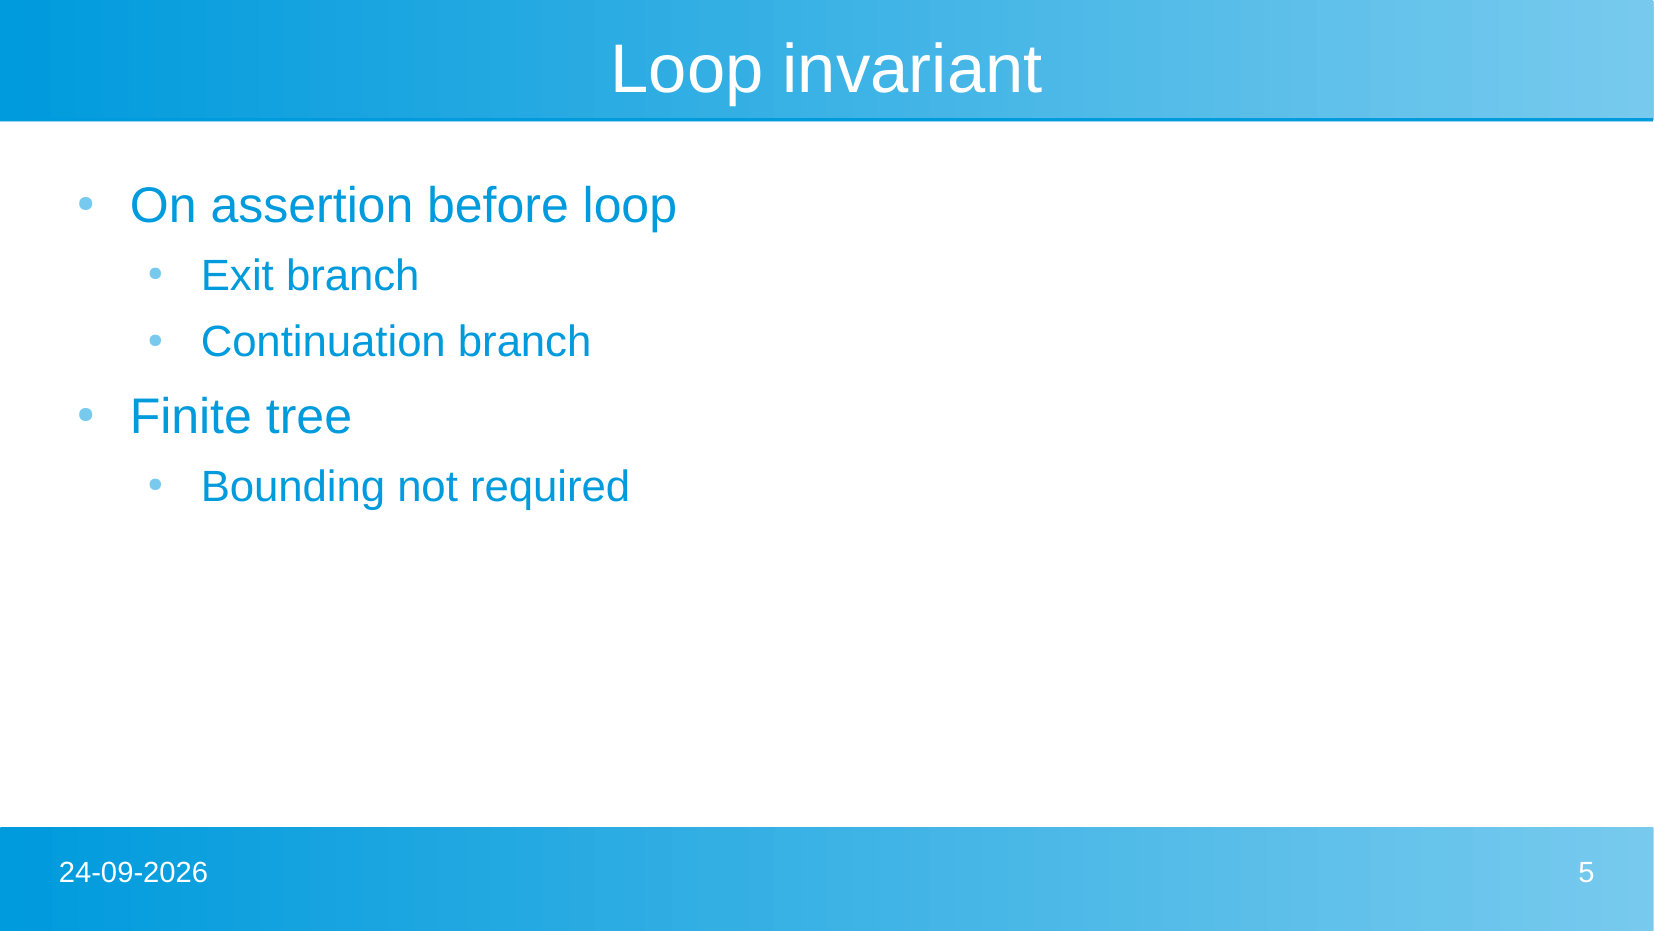

# Loop invariant
On assertion before loop
Exit branch
Continuation branch
Finite tree
Bounding not required
5